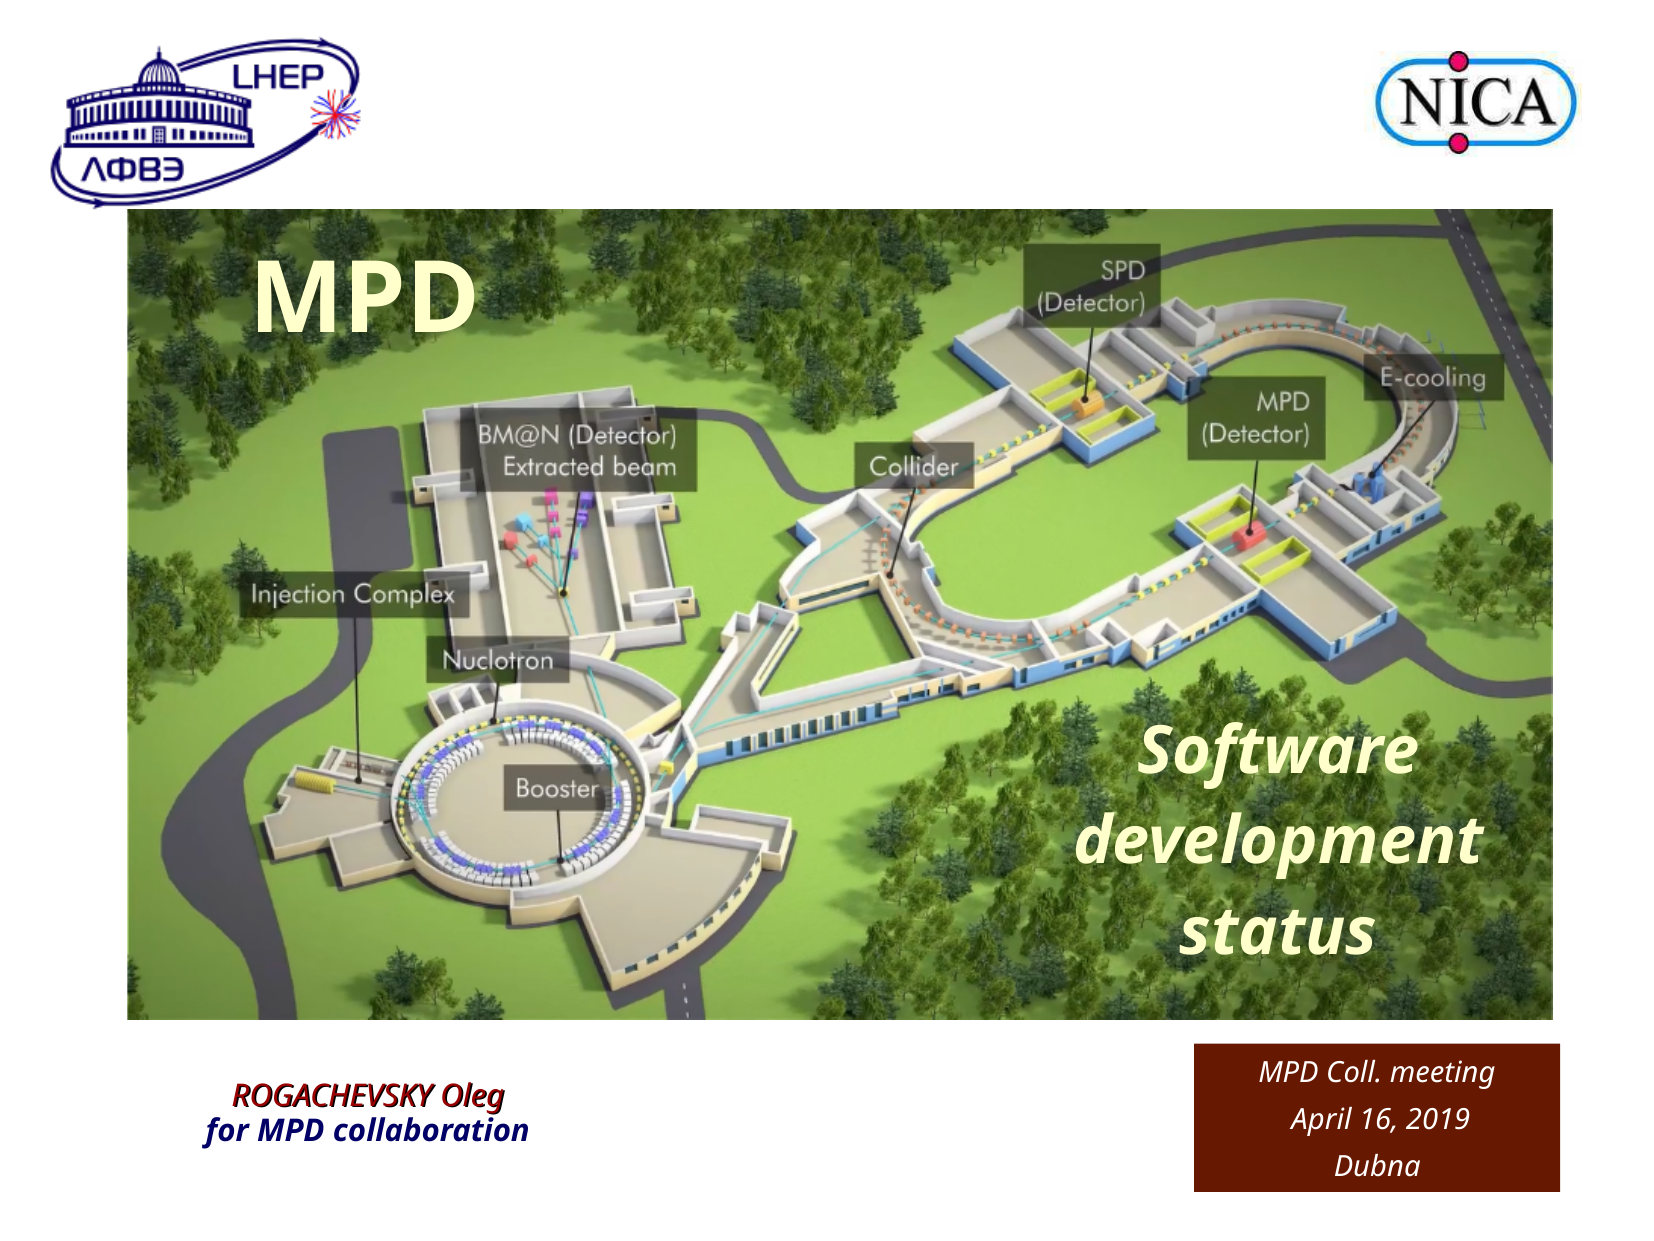

MPD
Software
development
status
MPD Coll. meeting
 April 16, 2019
Dubna
ROGACHEVSKY Oleg
for MPD collaboration